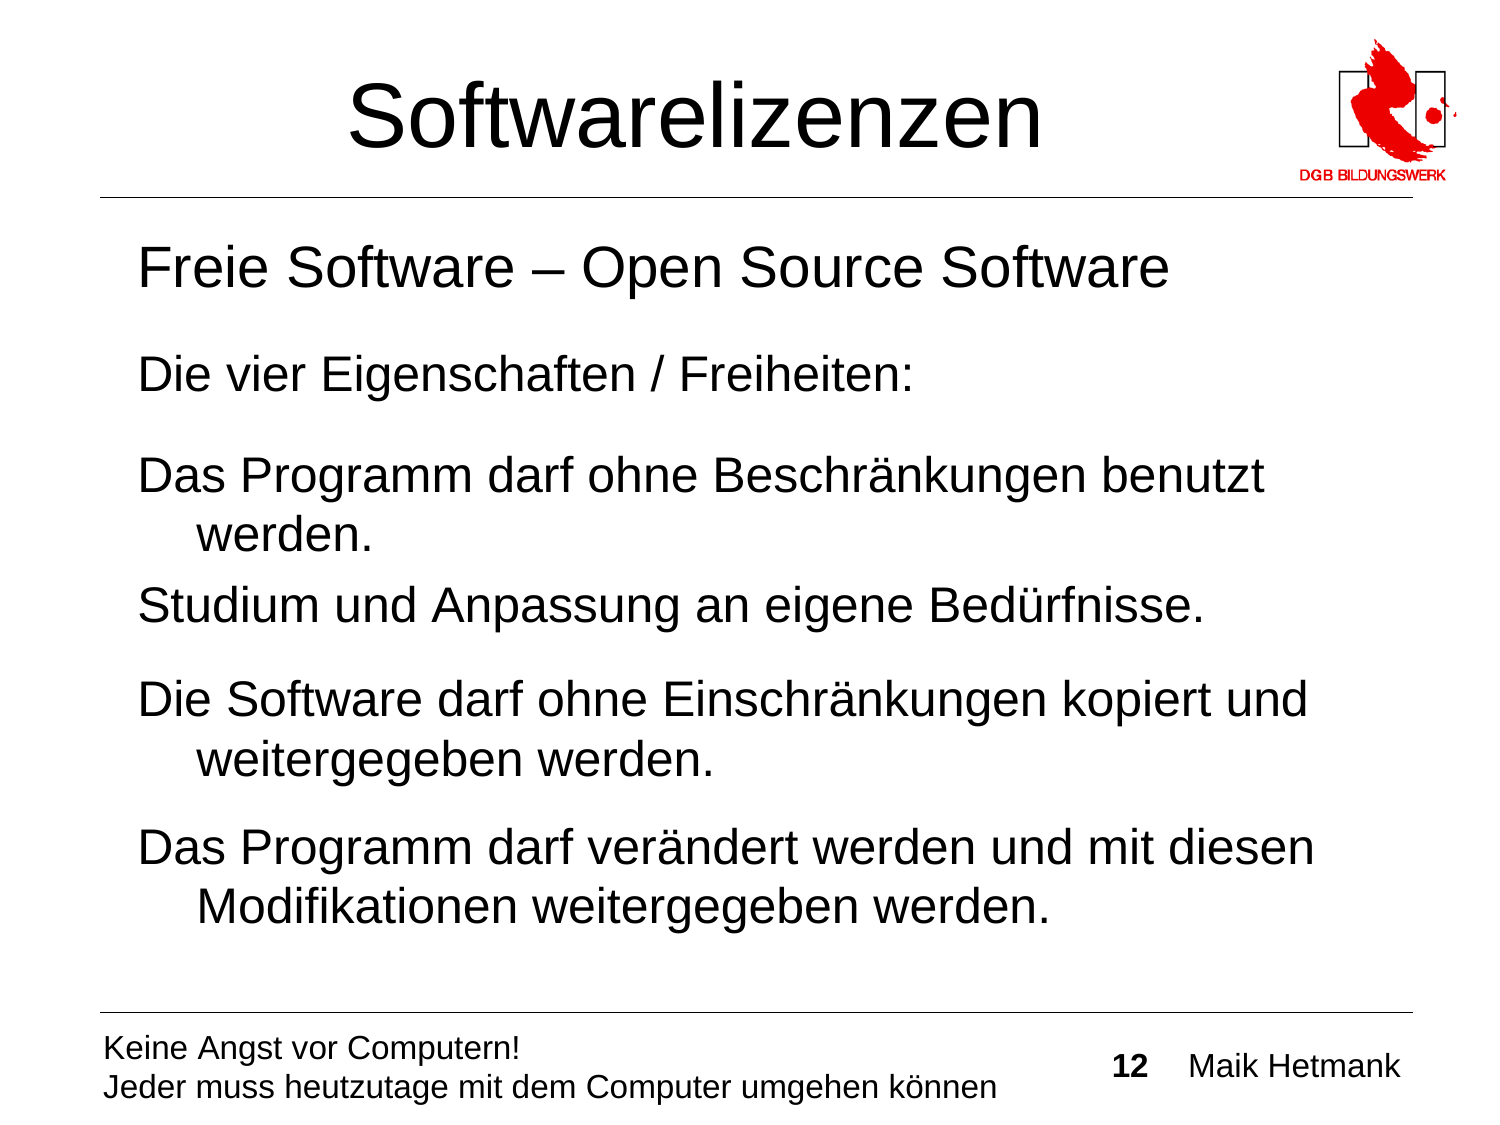

# Softwarelizenzen
Freie Software – Open Source Software
Die vier Eigenschaften / Freiheiten:
Das Programm darf ohne Beschränkungen benutzt werden.
Studium und Anpassung an eigene Bedürfnisse.
Die Software darf ohne Einschränkungen kopiert und weitergegeben werden.
Das Programm darf verändert werden und mit diesen Modifikationen weitergegeben werden.